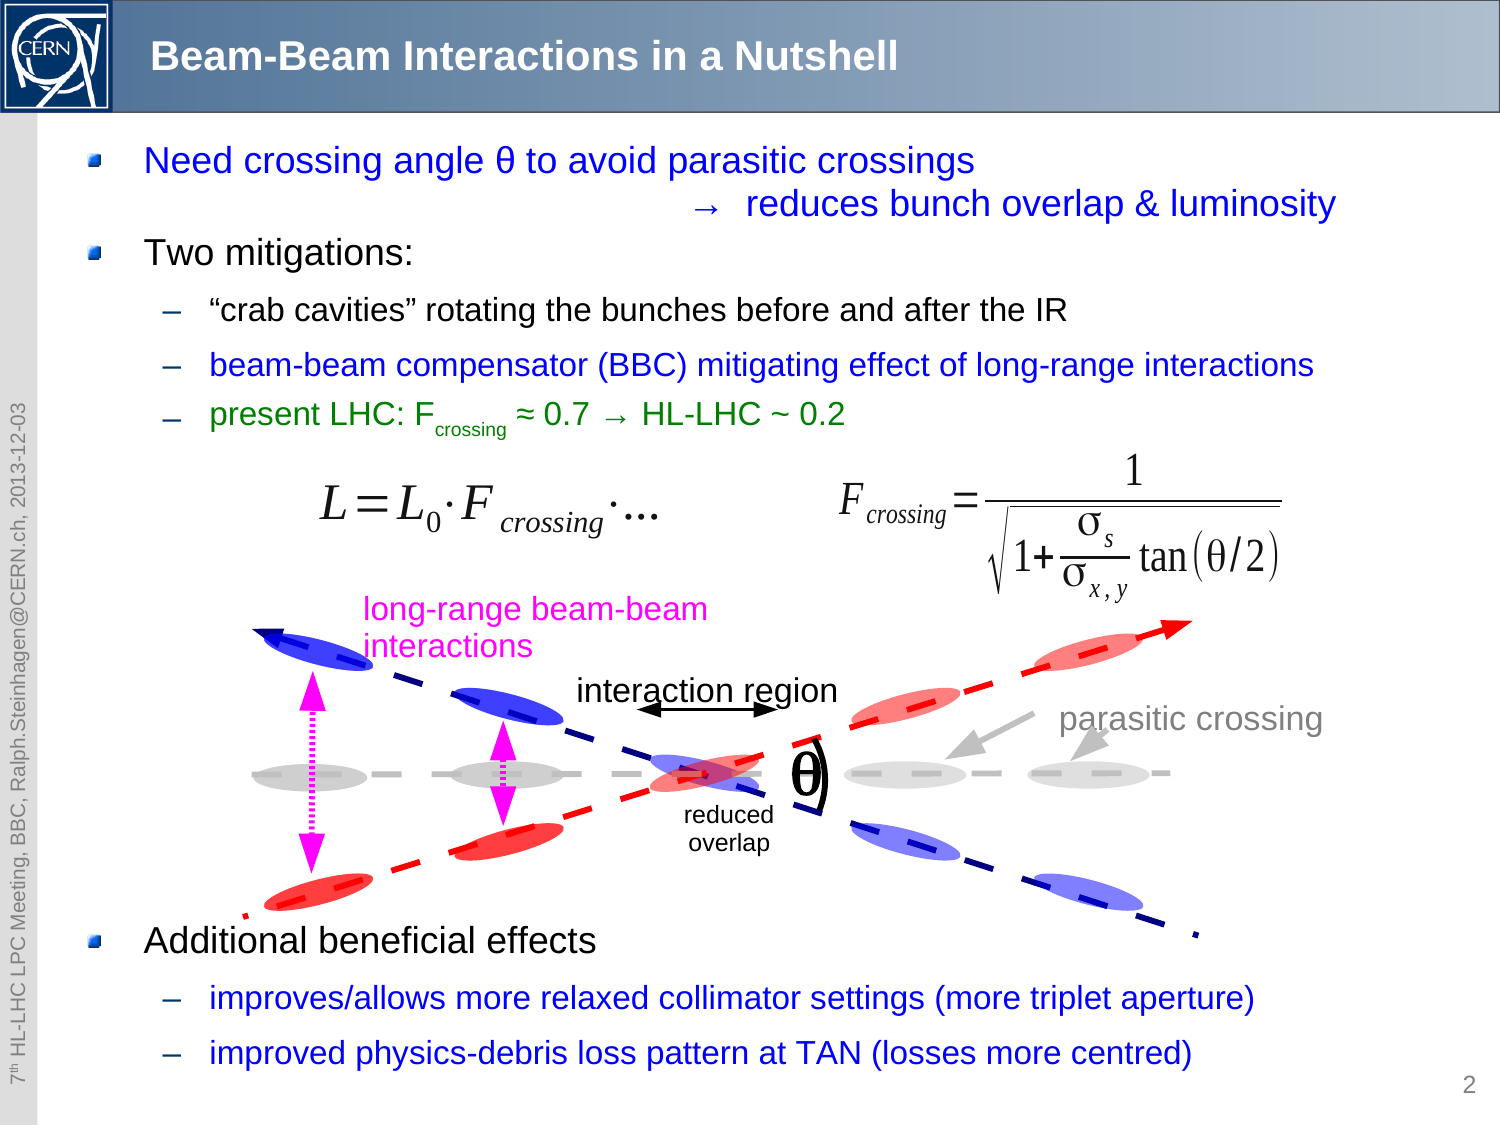

# Beam-Beam Interactions in a Nutshell
Need crossing angle θ to avoid parasitic crossings 								→ reduces bunch overlap & luminosity
Two mitigations:
“crab cavities” rotating the bunches before and after the IR
beam-beam compensator (BBC) mitigating effect of long-range interactions
present LHC: Fcrossing ≈ 0.7 → HL-LHC ~ 0.2
Additional beneficial effects
improves/allows more relaxed collimator settings (more triplet aperture)
improved physics-debris loss pattern at TAN (losses more centred)
long-range beam-beam
interactions
parasitic crossing
interaction region
q
reduced
overlap